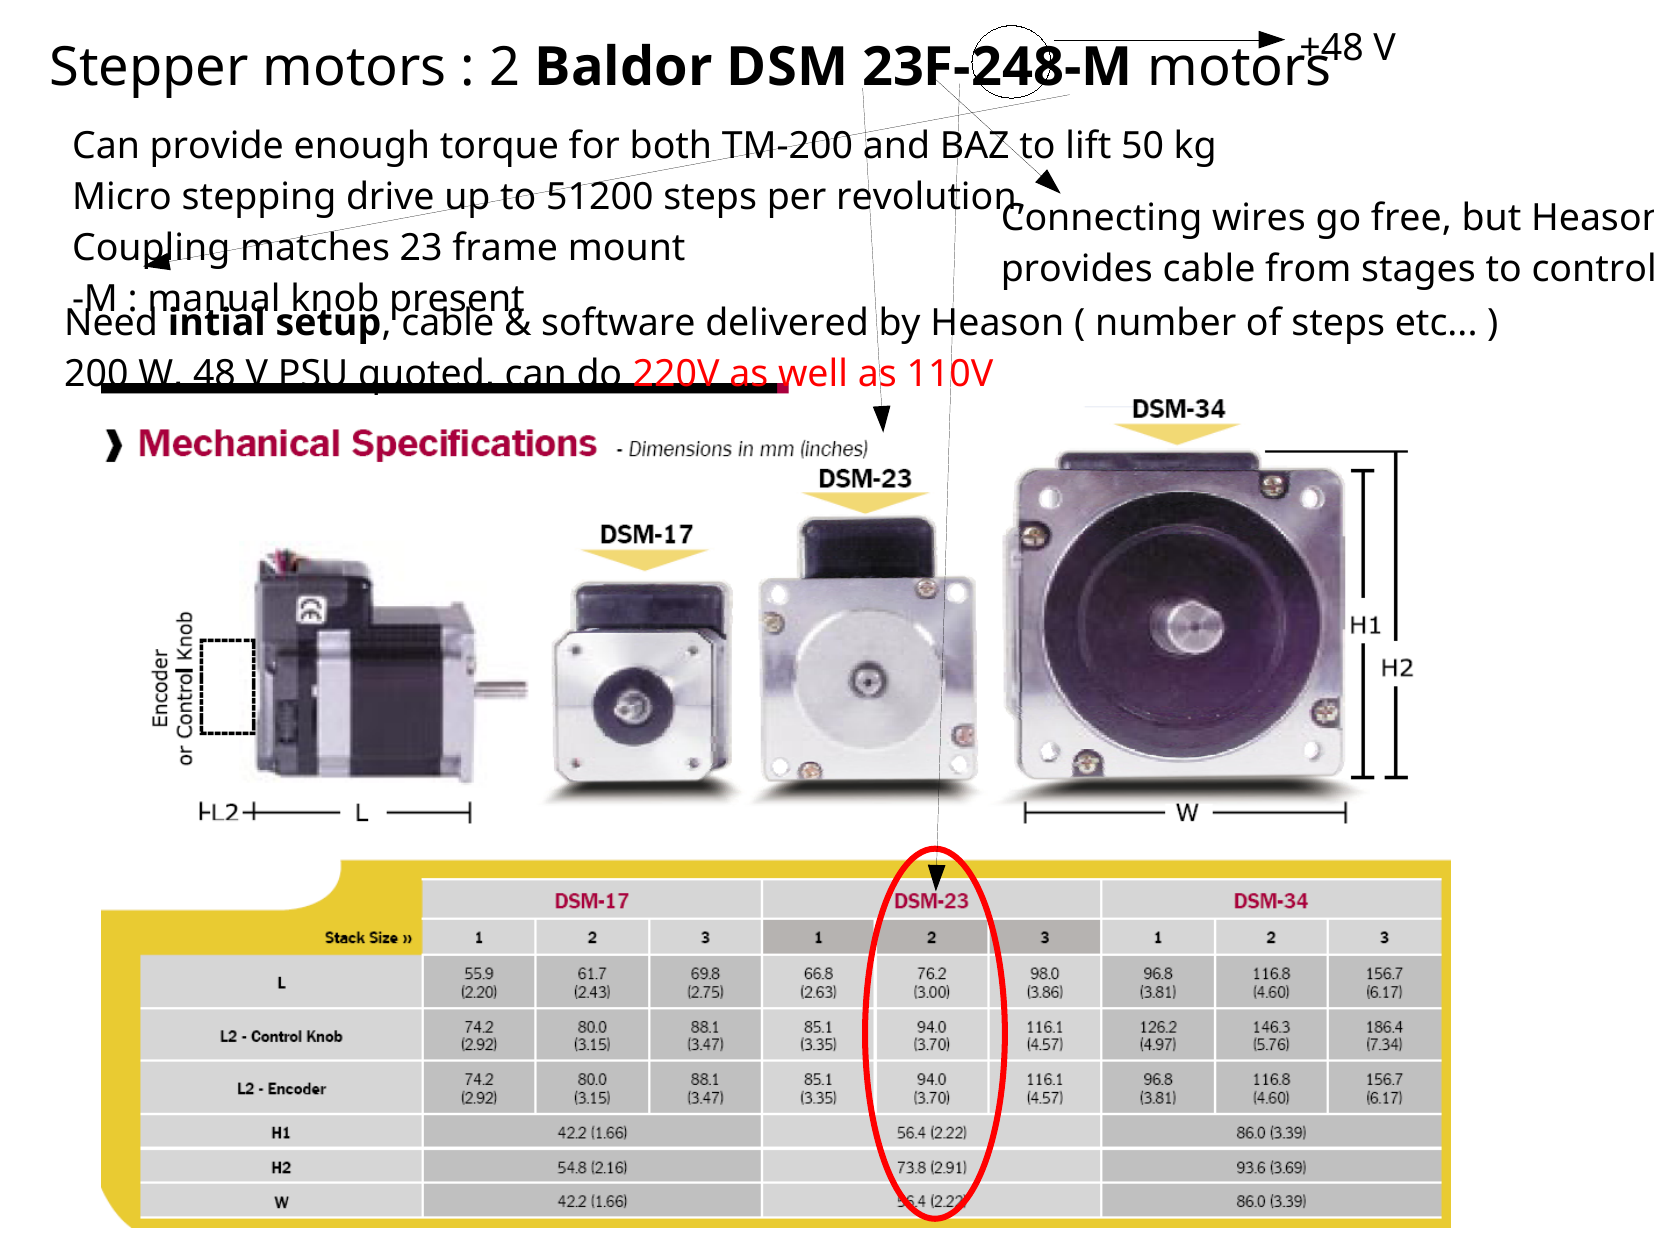

+48 V
Stepper motors : 2 Baldor DSM 23F-248-M motors
 Can provide enough torque for both TM-200 and BAZ to lift 50 kg
 Micro stepping drive up to 51200 steps per revolution,
 Coupling matches 23 frame mount
 -M : manual knob present
Connecting wires go free, but Heason
provides cable from stages to controller
 Need intial setup, cable & software delivered by Heason ( number of steps etc... )
 200 W, 48 V PSU quoted, can do 220V as well as 110V